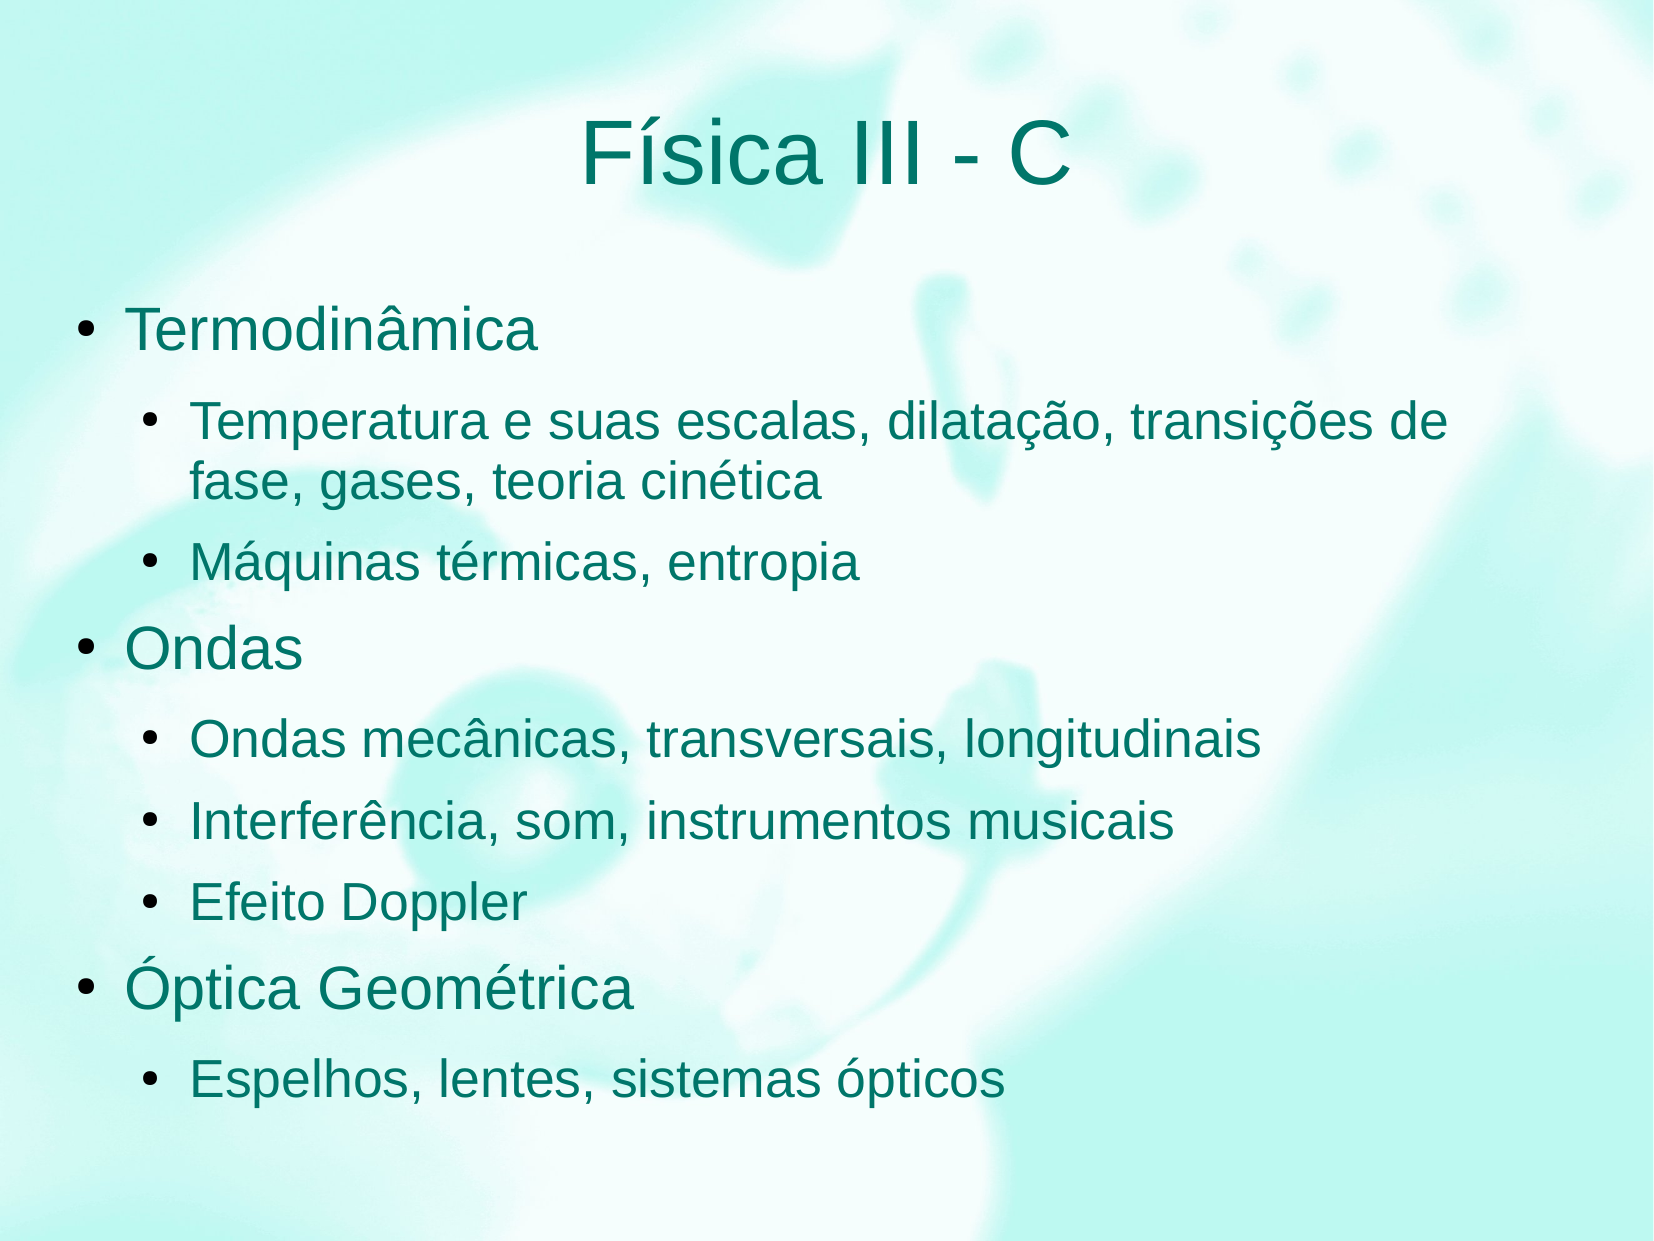

# Física III - C
Termodinâmica
Temperatura e suas escalas, dilatação, transições de fase, gases, teoria cinética
Máquinas térmicas, entropia
Ondas
Ondas mecânicas, transversais, longitudinais
Interferência, som, instrumentos musicais
Efeito Doppler
Óptica Geométrica
Espelhos, lentes, sistemas ópticos